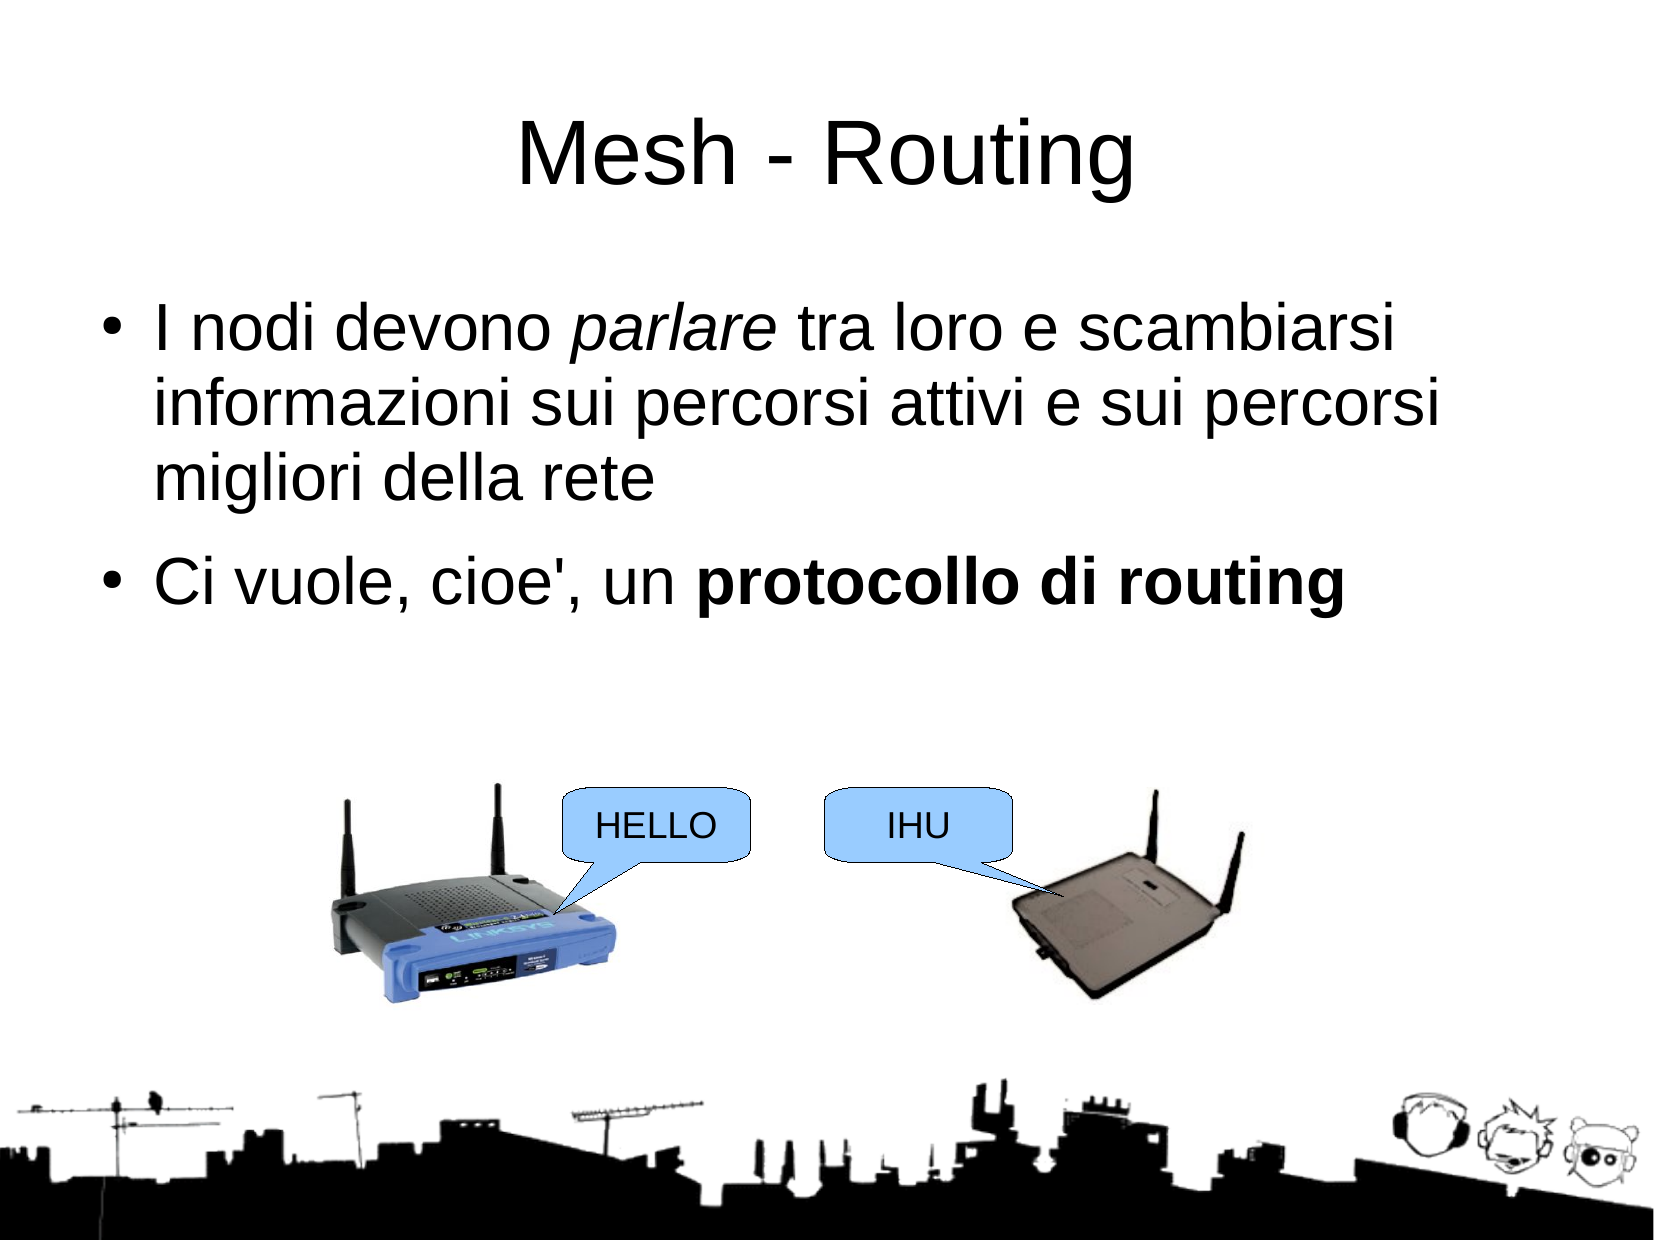

# Mesh - Routing
I nodi devono parlare tra loro e scambiarsi informazioni sui percorsi attivi e sui percorsi migliori della rete
Ci vuole, cioe', un protocollo di routing
HELLO
IHU